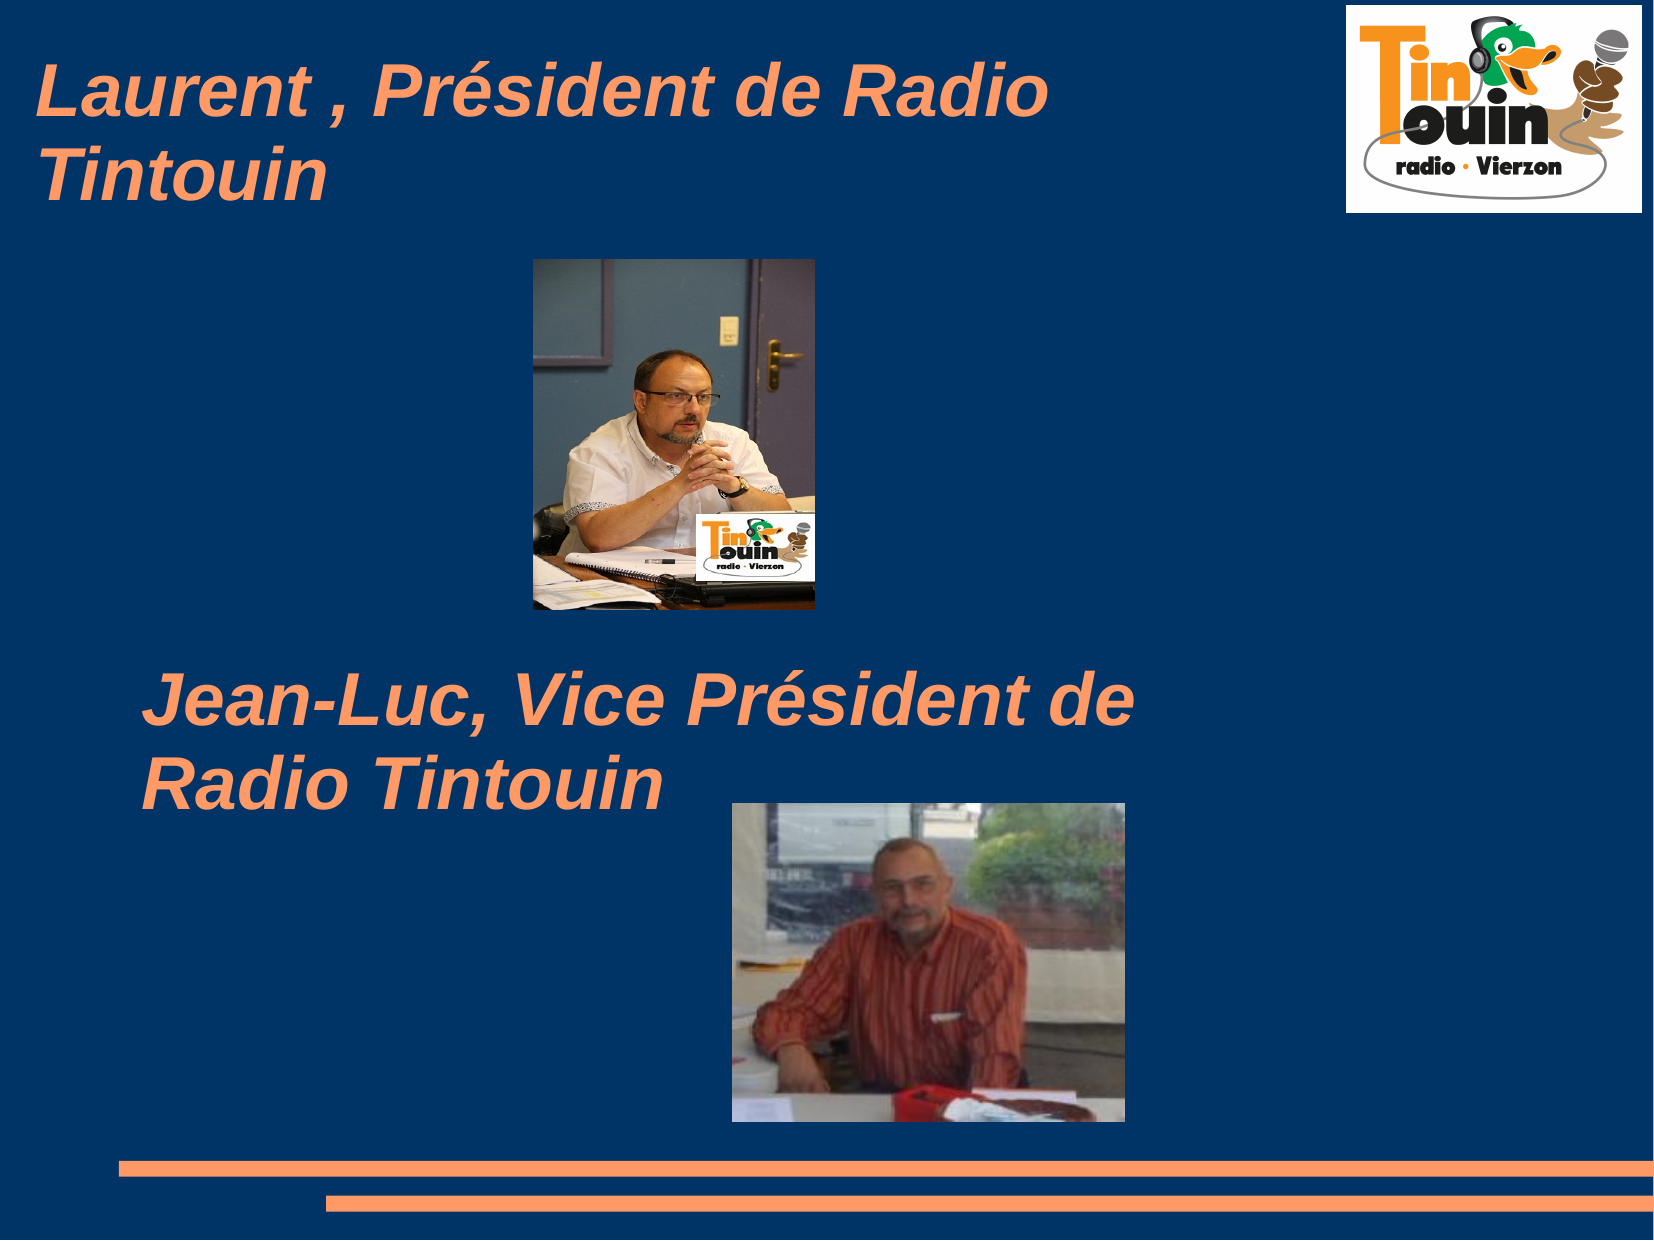

# Laurent , Président de Radio Tintouin
Jean-Luc, Vice Président de Radio Tintouin